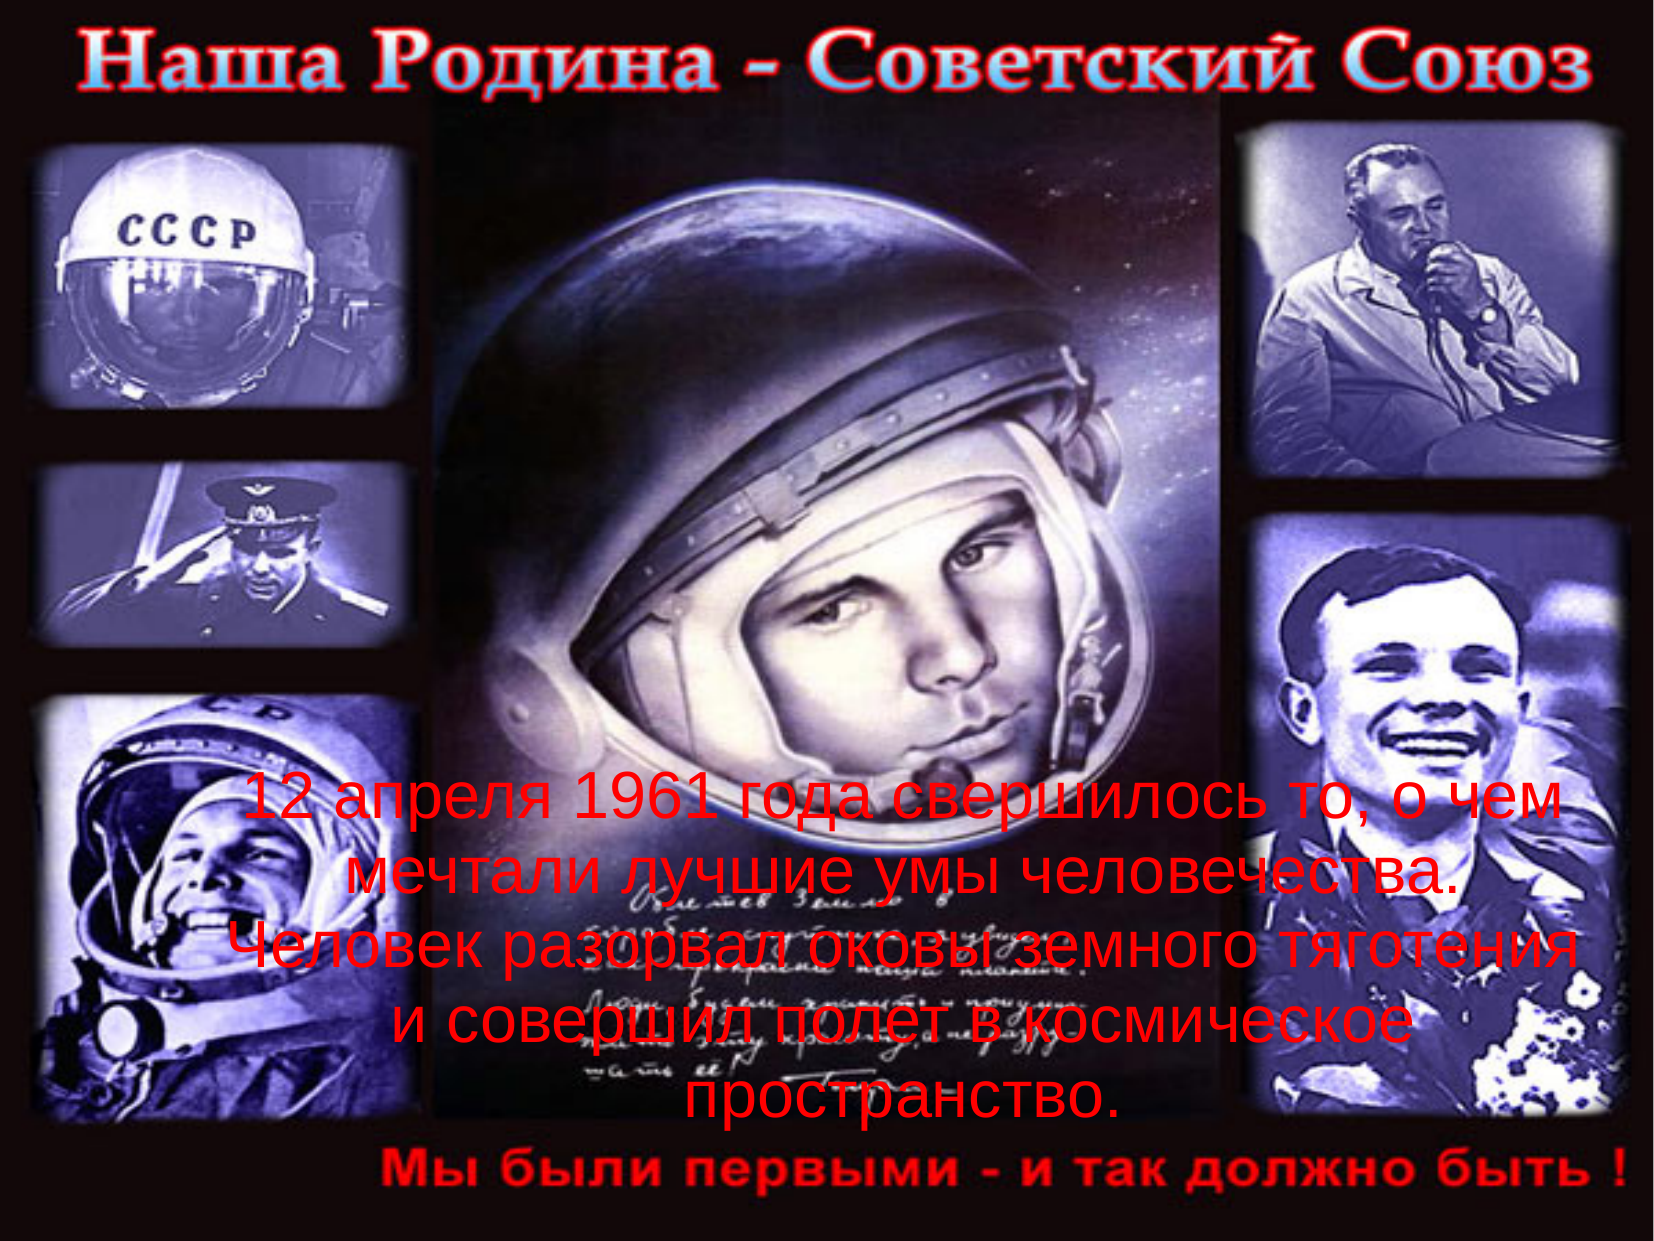

# 12 апреля 1961 года свершилось то, о чем мечтали лучшие умы человечества. Человек разорвал оковы земного тяготения и совершил полет в космическое пространство.